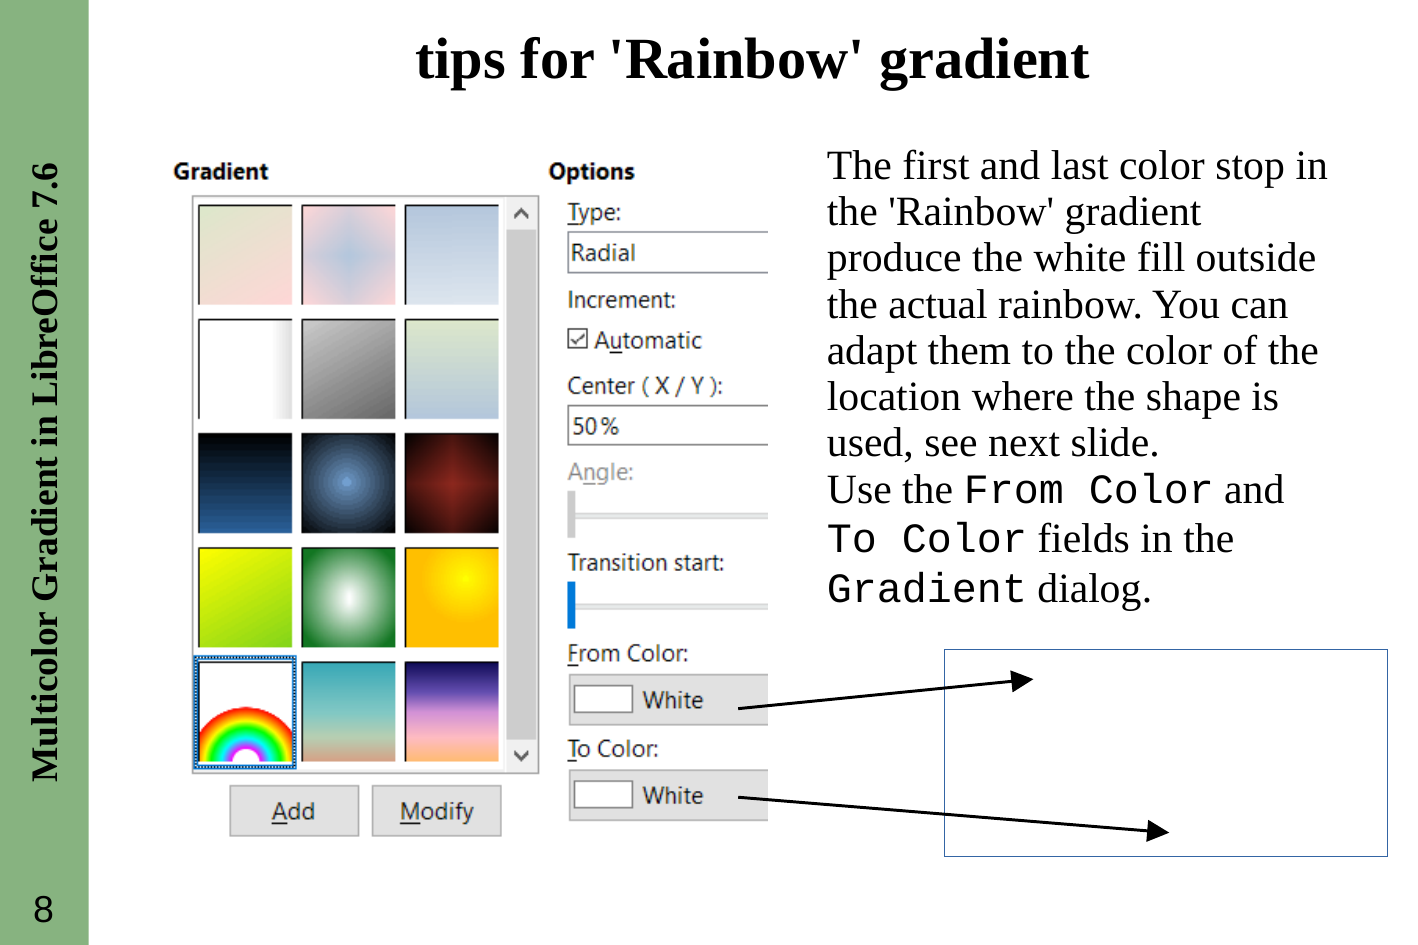

# tips for 'Rainbow' gradient
The first and last color stop in the 'Rainbow' gradient produce the white fill outside the actual rainbow. You can adapt them to the color of the location where the shape is used, see next slide.
Use the From Color and To Color fields in the Gradient dialog.